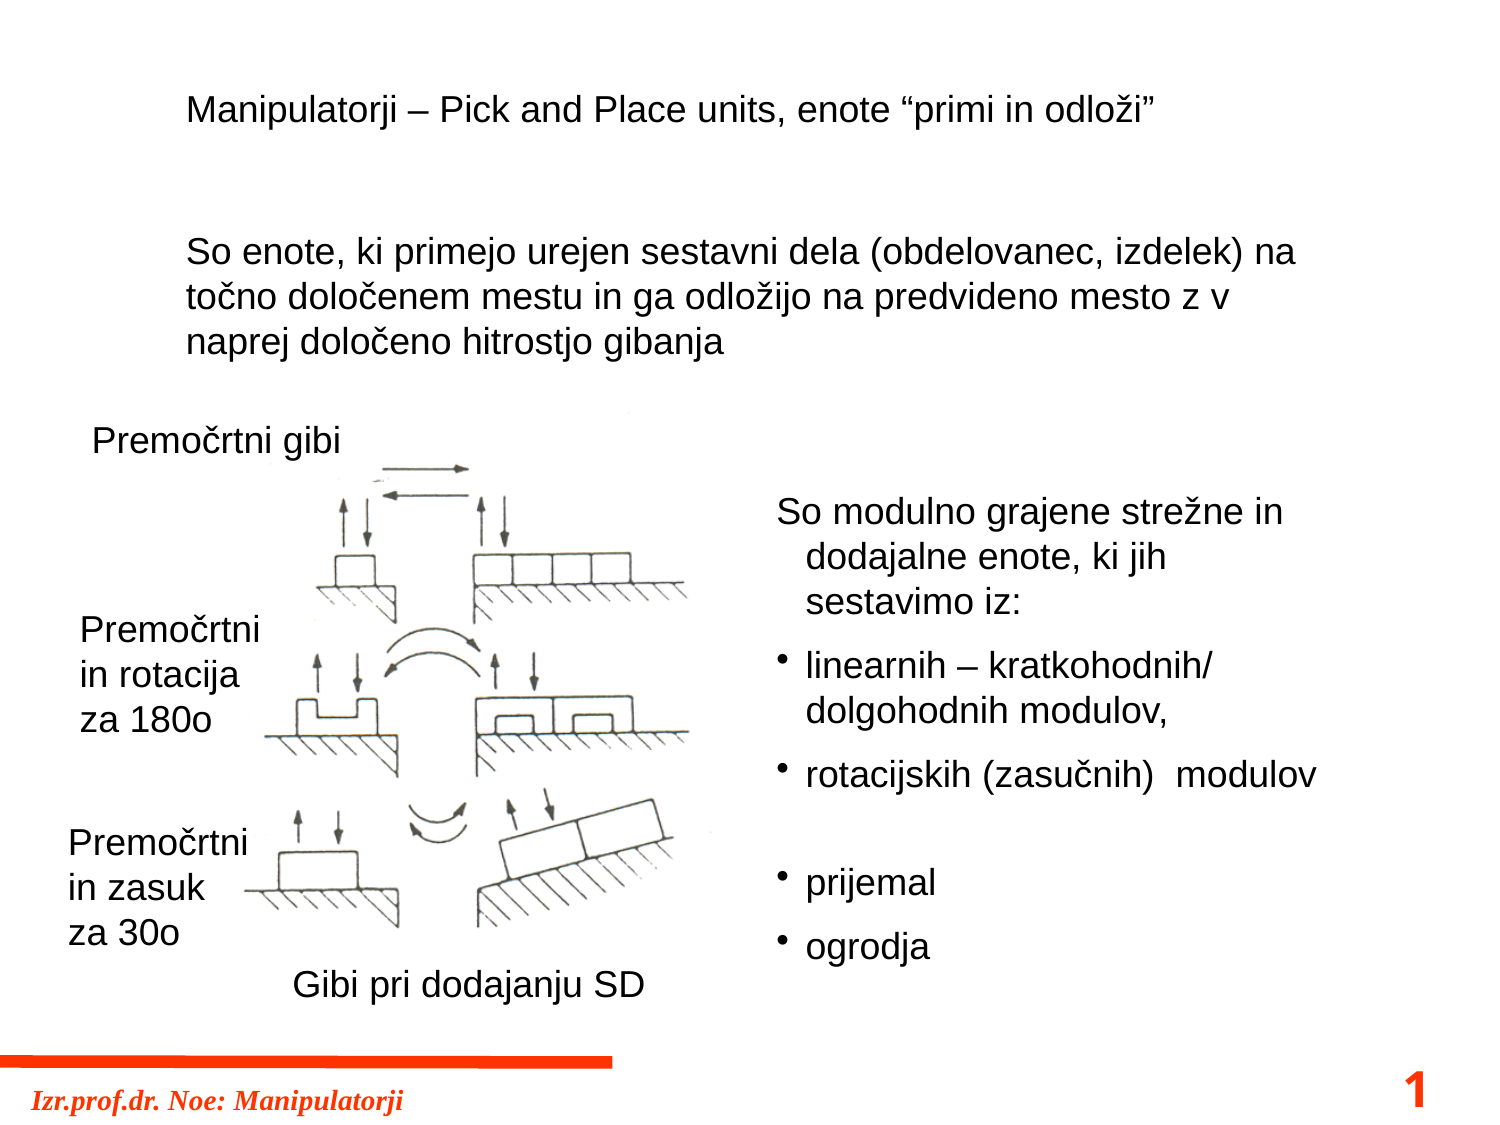

Manipulatorji – Pick and Place units, enote “primi in odloži”
So enote, ki primejo urejen sestavni dela (obdelovanec, izdelek) na točno določenem mestu in ga odložijo na predvideno mesto z v naprej določeno hitrostjo gibanja
Premočrtni gibi
So modulno grajene strežne in dodajalne enote, ki jih sestavimo iz:
linearnih – kratkohodnih/ dolgohodnih modulov,
rotacijskih (zasučnih) modulov
prijemal
ogrodja
Premočrtni in rotacija za 180o
Premočrtni in zasuk za 30o
Gibi pri dodajanju SD